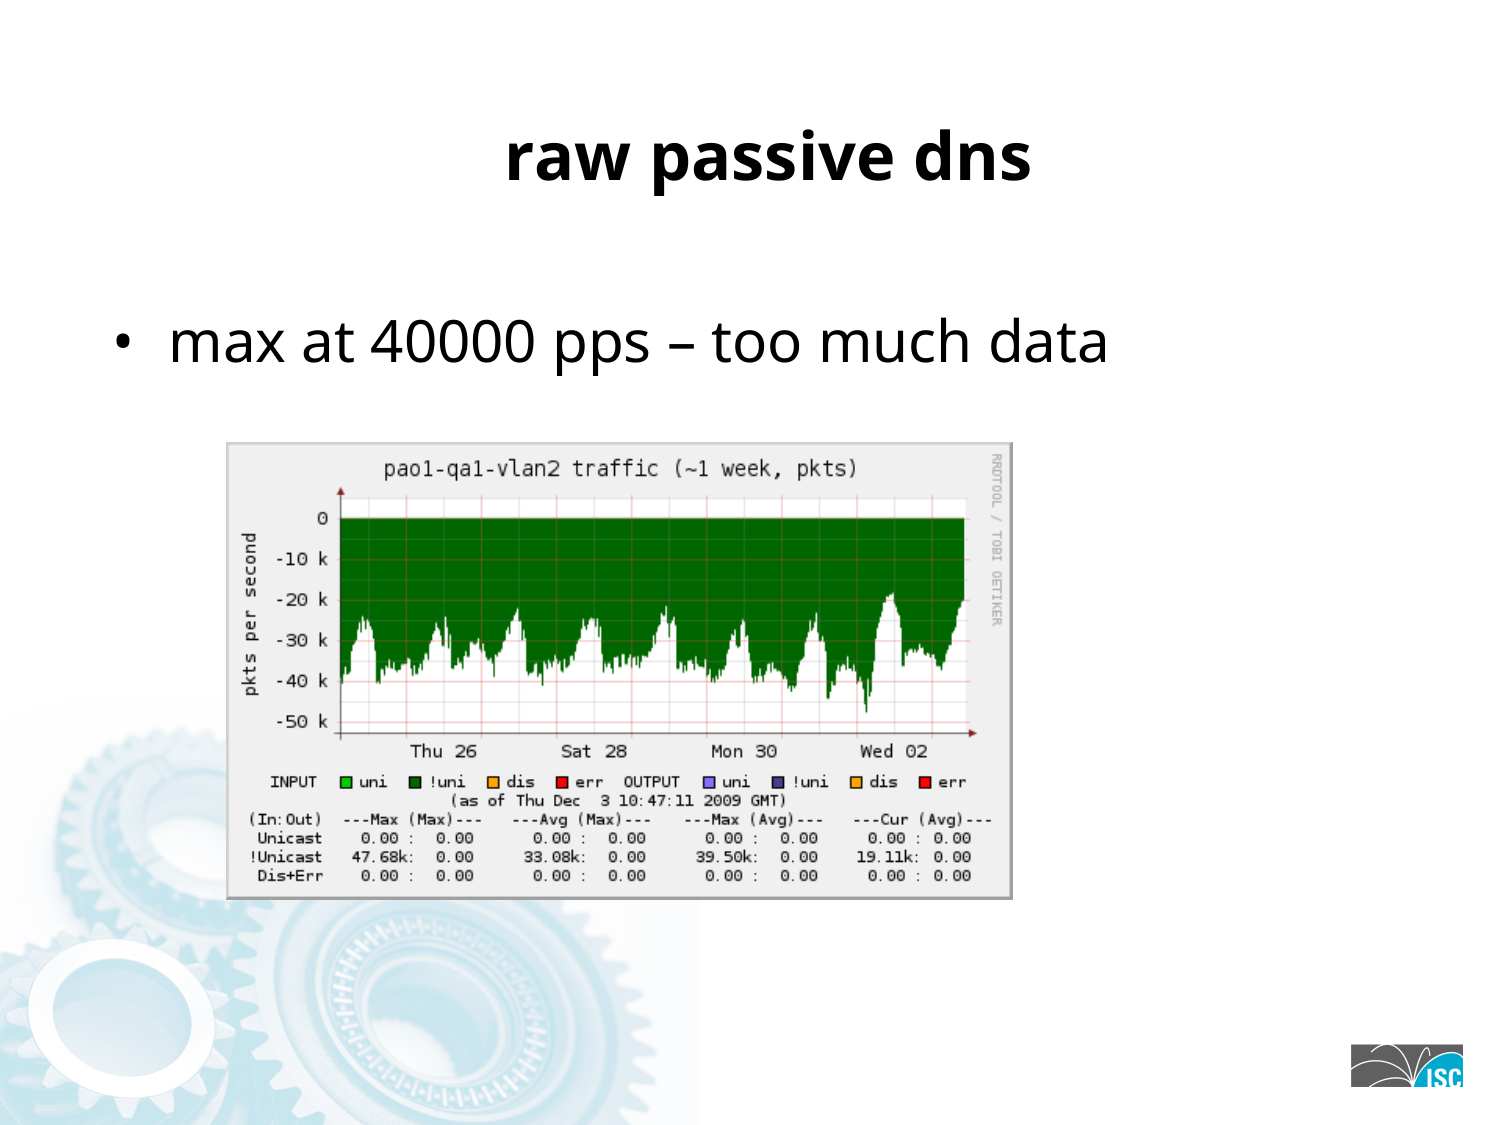

# raw passive dns
max at 40000 pps – too much data